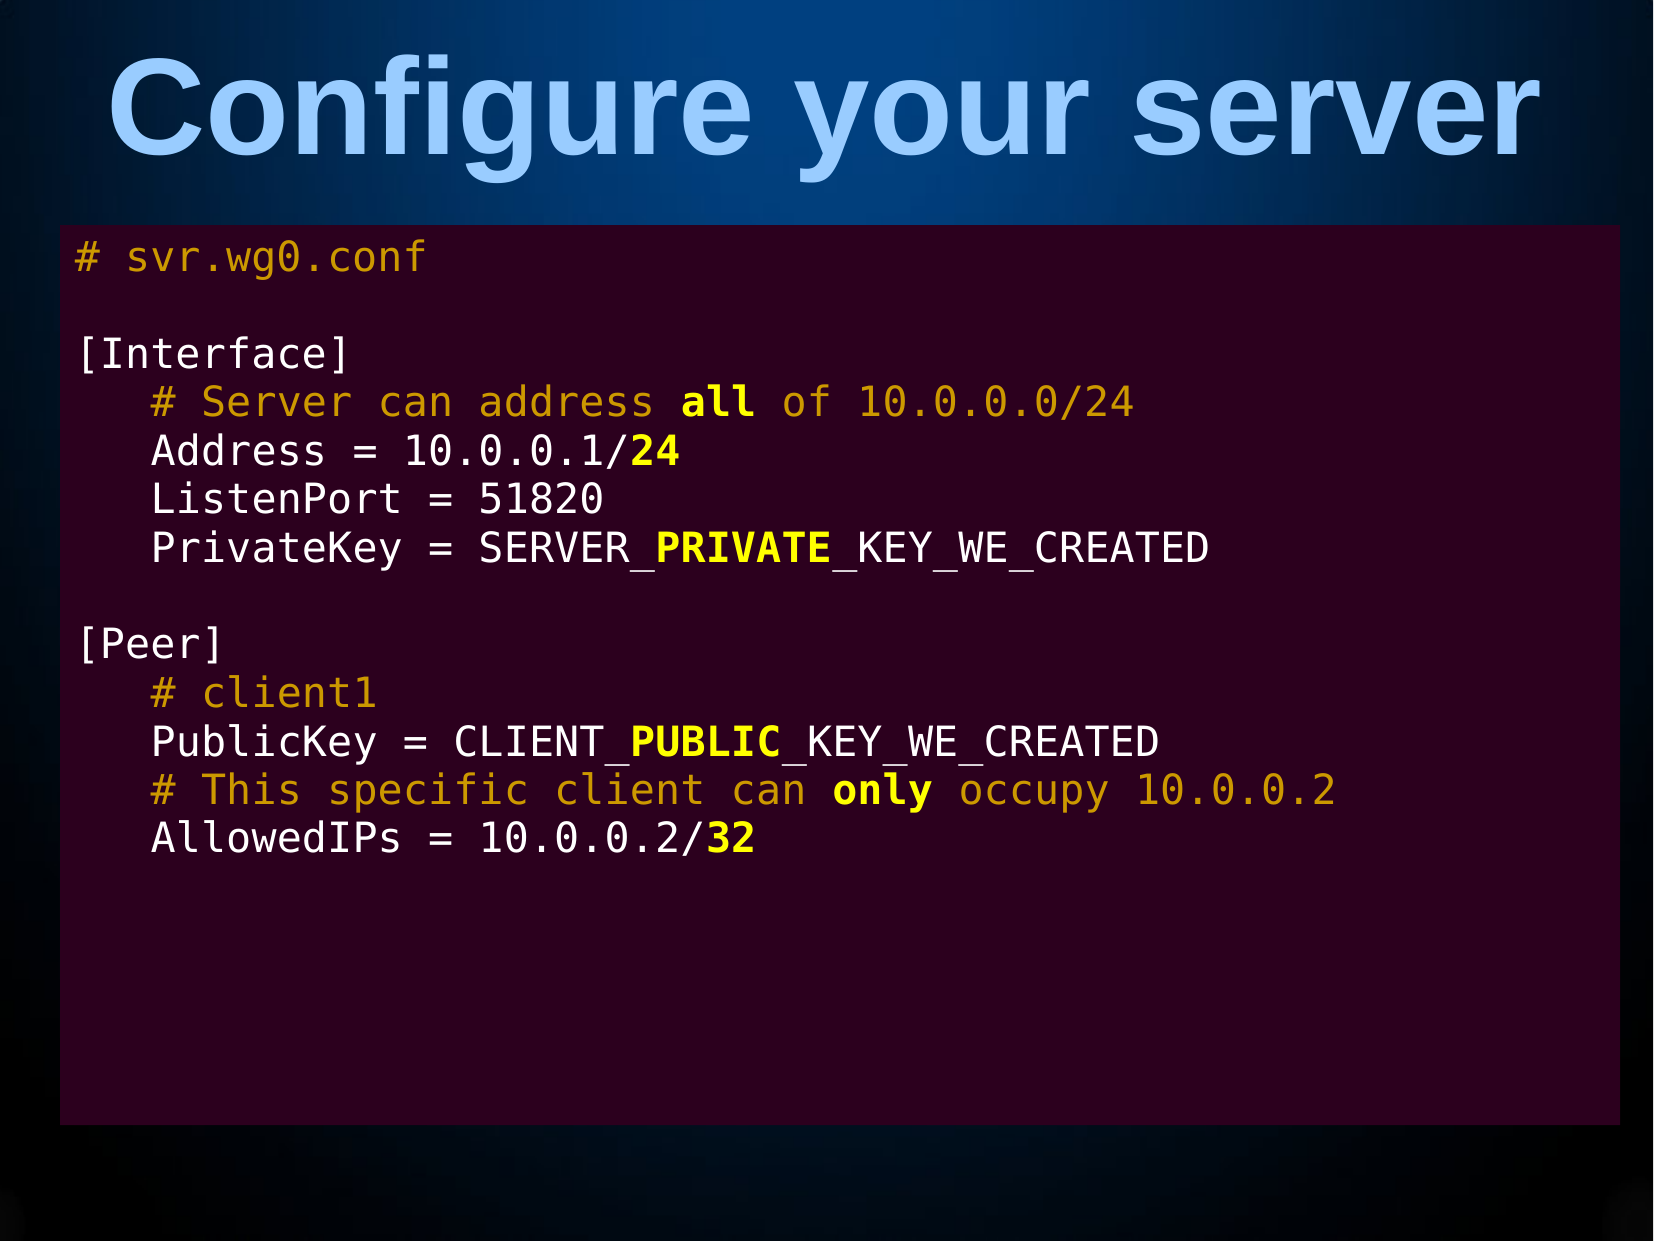

# Configure your server
# svr.wg0.conf
[Interface]
 # Server can address all of 10.0.0.0/24
 Address = 10.0.0.1/24
 ListenPort = 51820
 PrivateKey = SERVER_PRIVATE_KEY_WE_CREATED
[Peer]
 # client1
 PublicKey = CLIENT_PUBLIC_KEY_WE_CREATED
 # This specific client can only occupy 10.0.0.2
 AllowedIPs = 10.0.0.2/32